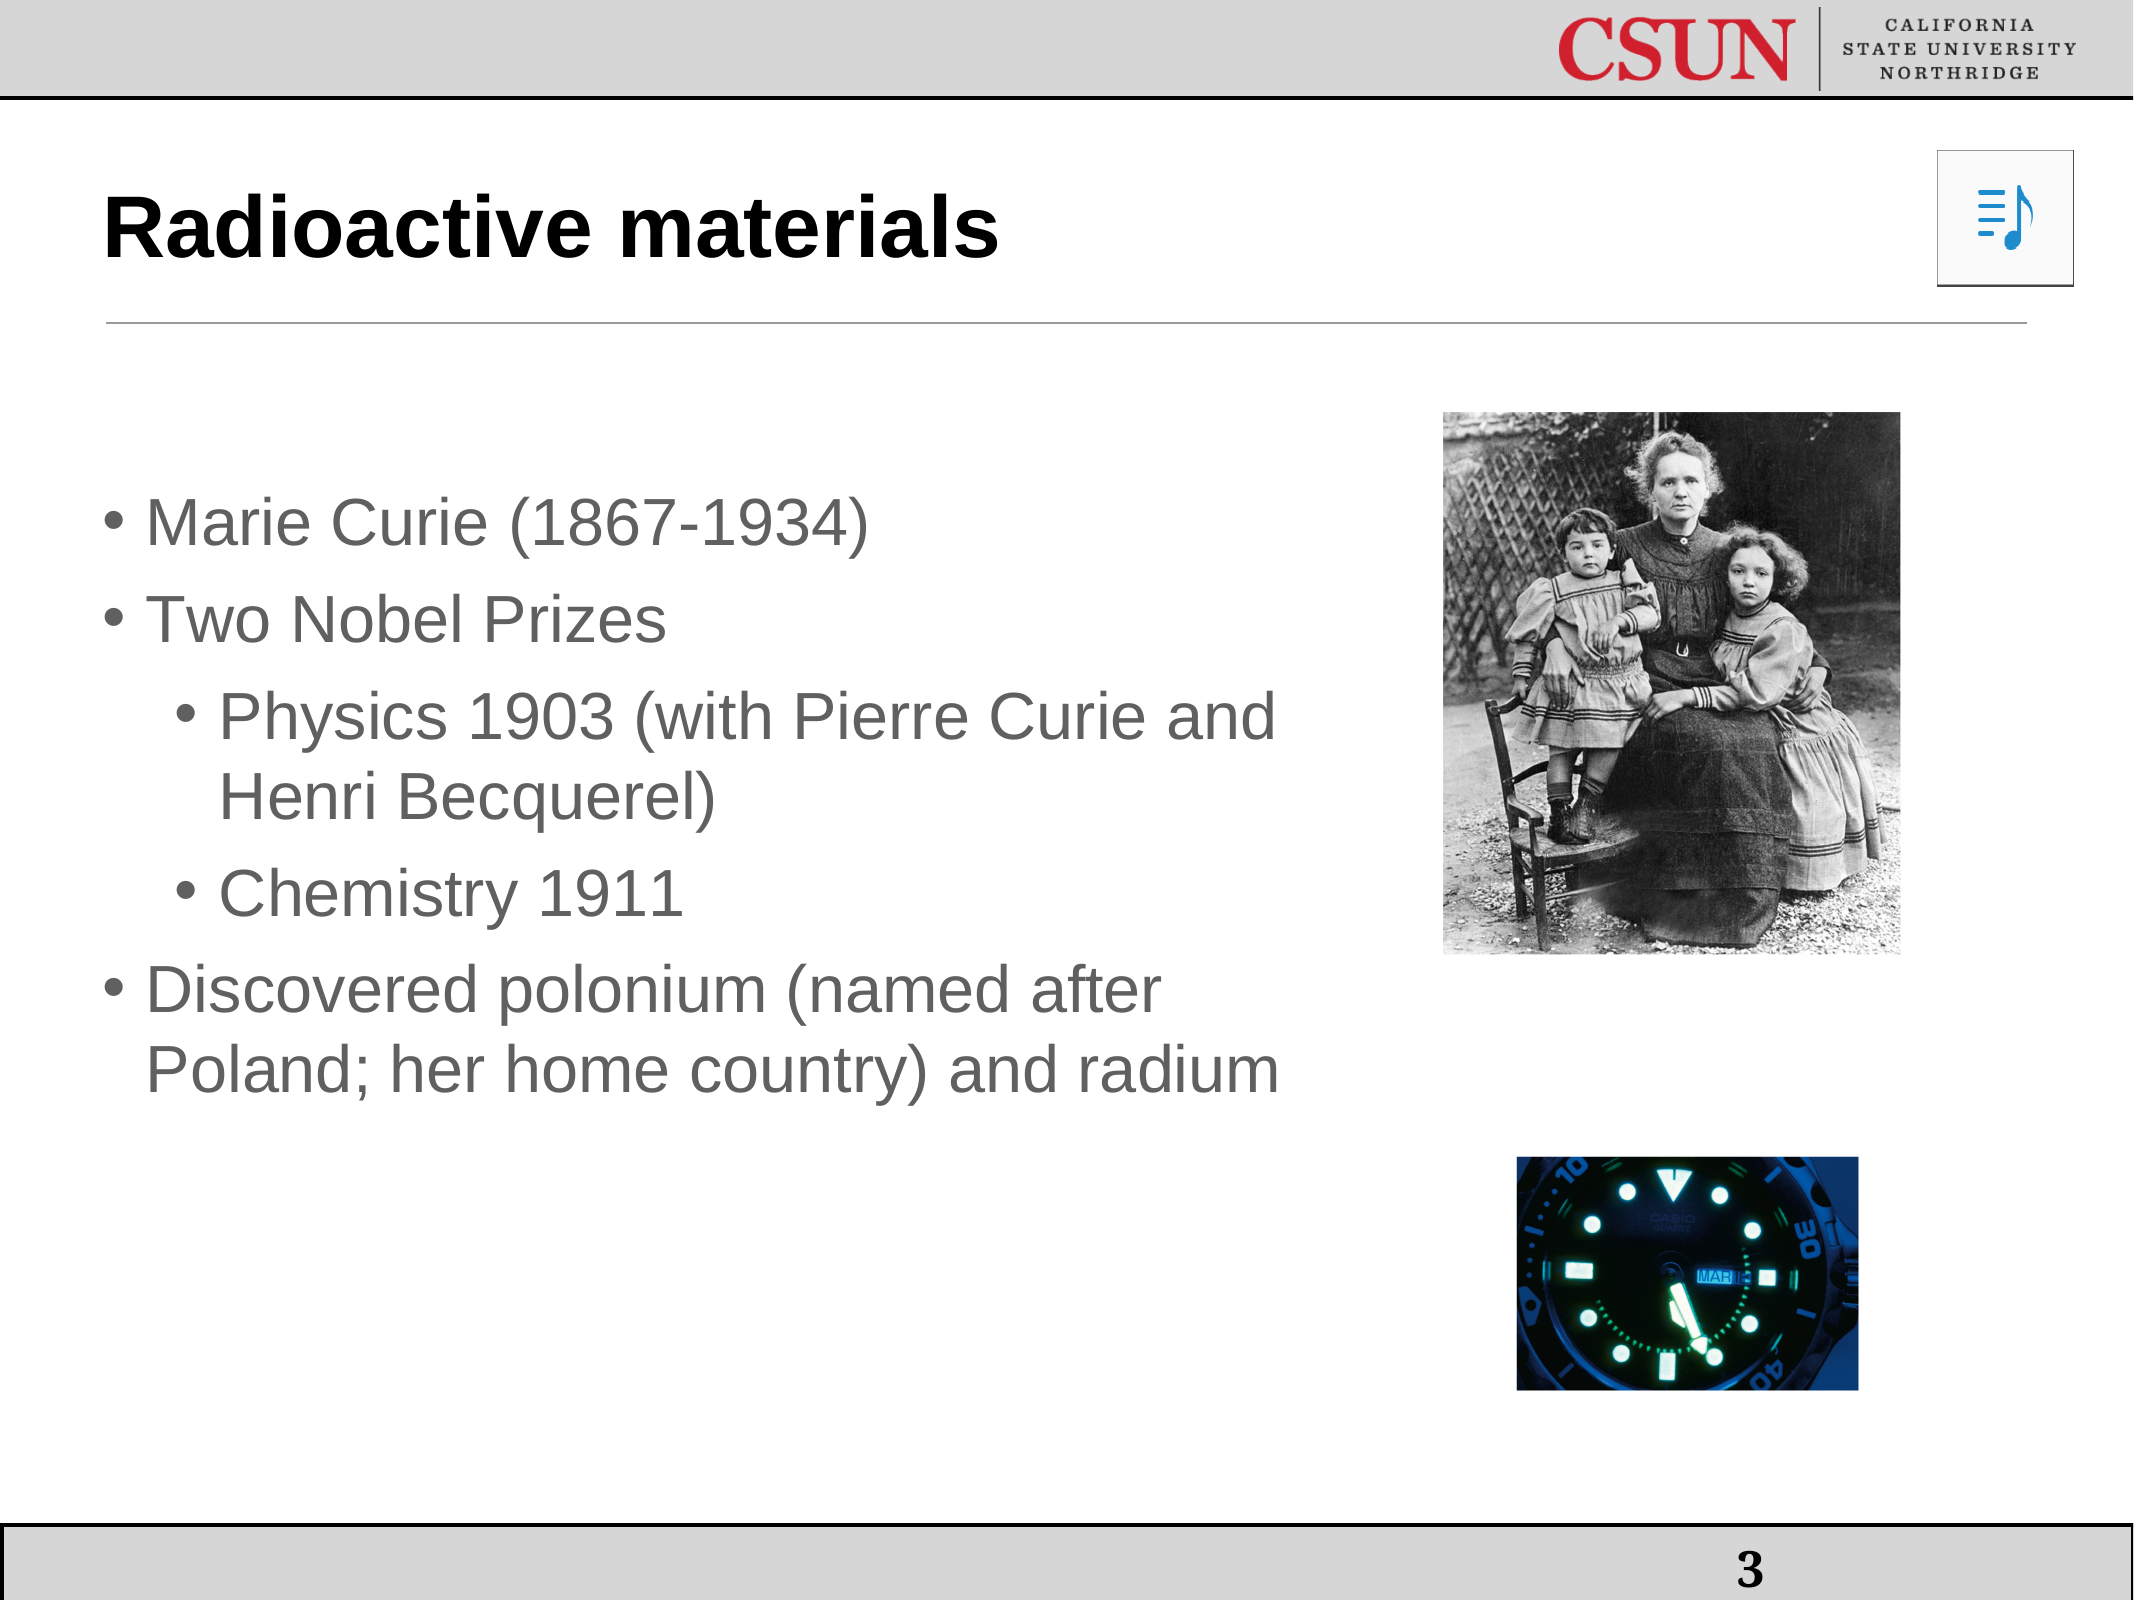

# Radioactive materials
Marie Curie (1867-1934)
Two Nobel Prizes
Physics 1903 (with Pierre Curie and Henri Becquerel)
Chemistry 1911
Discovered polonium (named after Poland; her home country) and radium
3